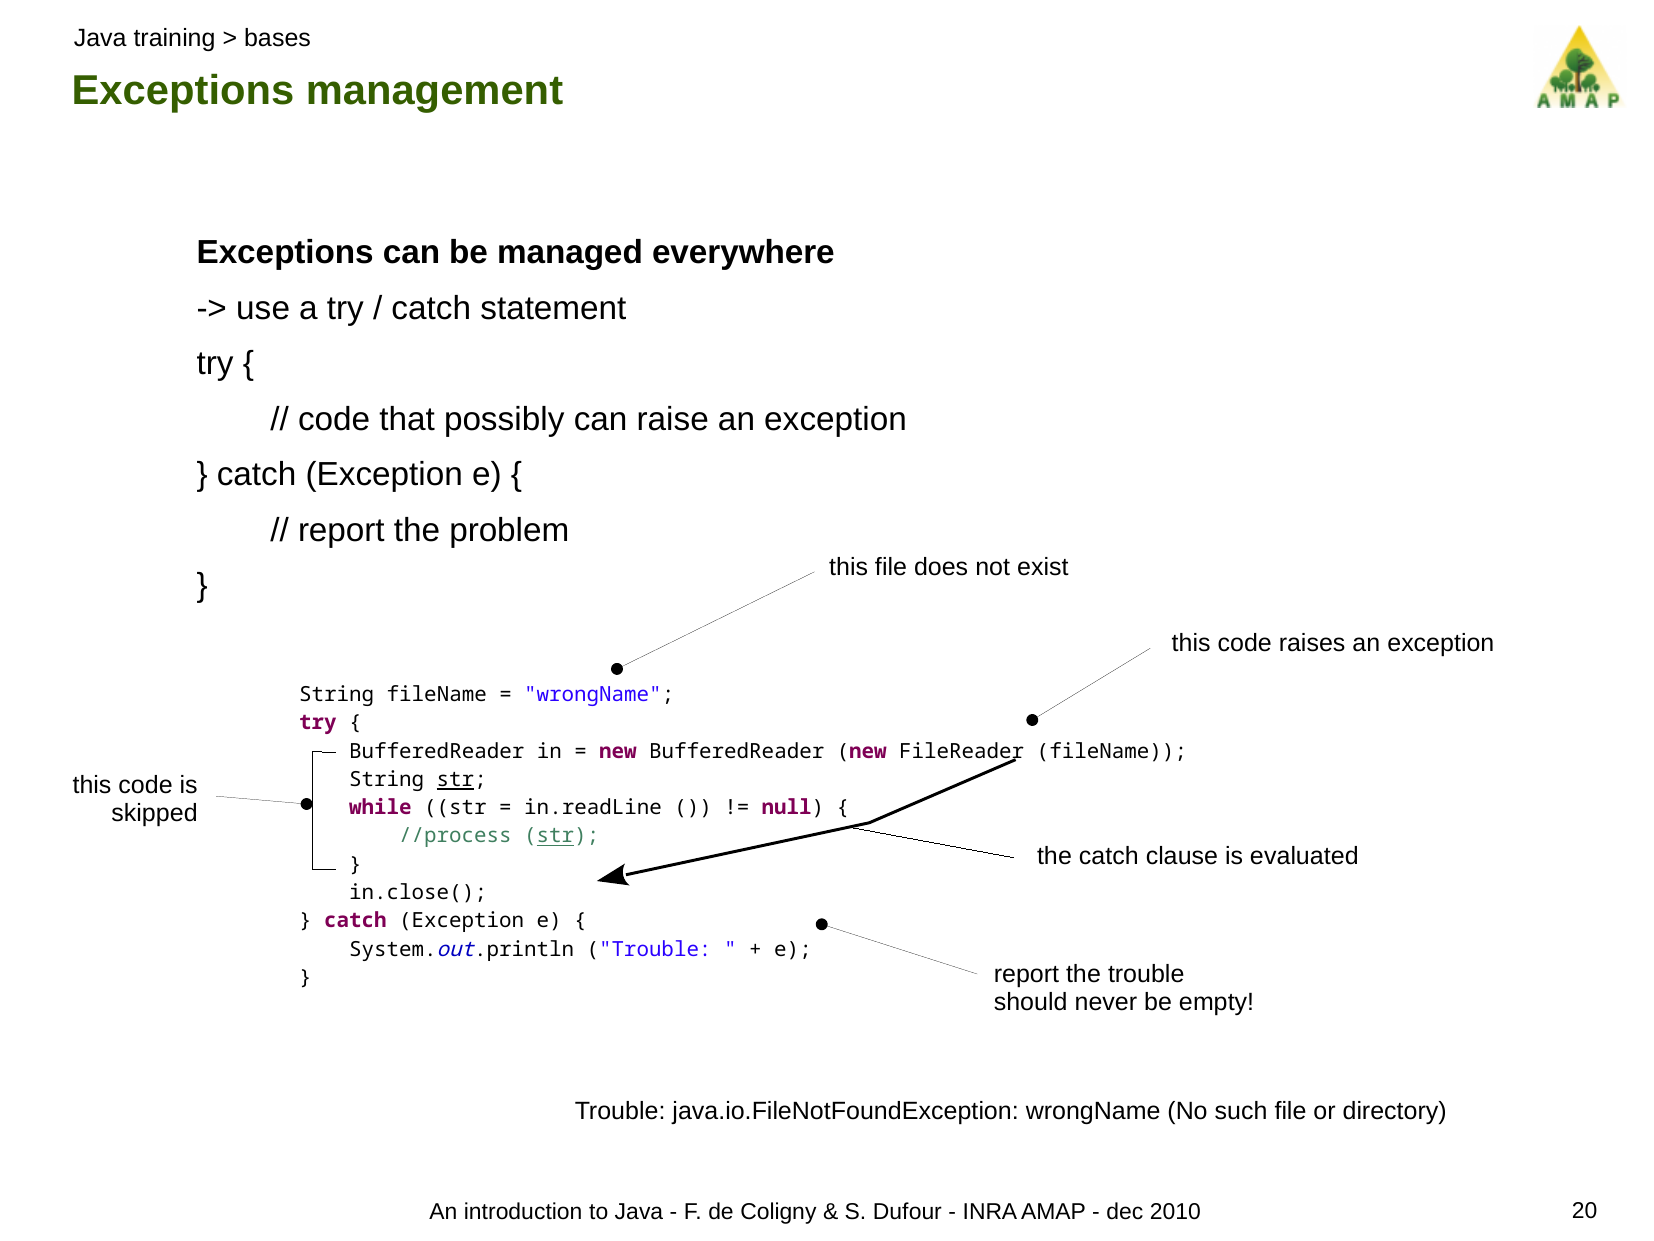

Java training > bases
Exceptions management
Exceptions can be managed everywhere
-> use a try / catch statement
try {
	// code that possibly can raise an exception
} catch (Exception e) {
	// report the problem
}
this file does not exist
this code raises an exception
String fileName = "wrongName";
try {
 BufferedReader in = new BufferedReader (new FileReader (fileName));
 String str;
 while ((str = in.readLine ()) != null) {
 //process (str);
 }
 in.close();
} catch (Exception e) {
 System.out.println ("Trouble: " + e);
}
this code is skipped
the catch clause is evaluated
report the trouble
should never be empty!
Trouble: java.io.FileNotFoundException: wrongName (No such file or directory)
20